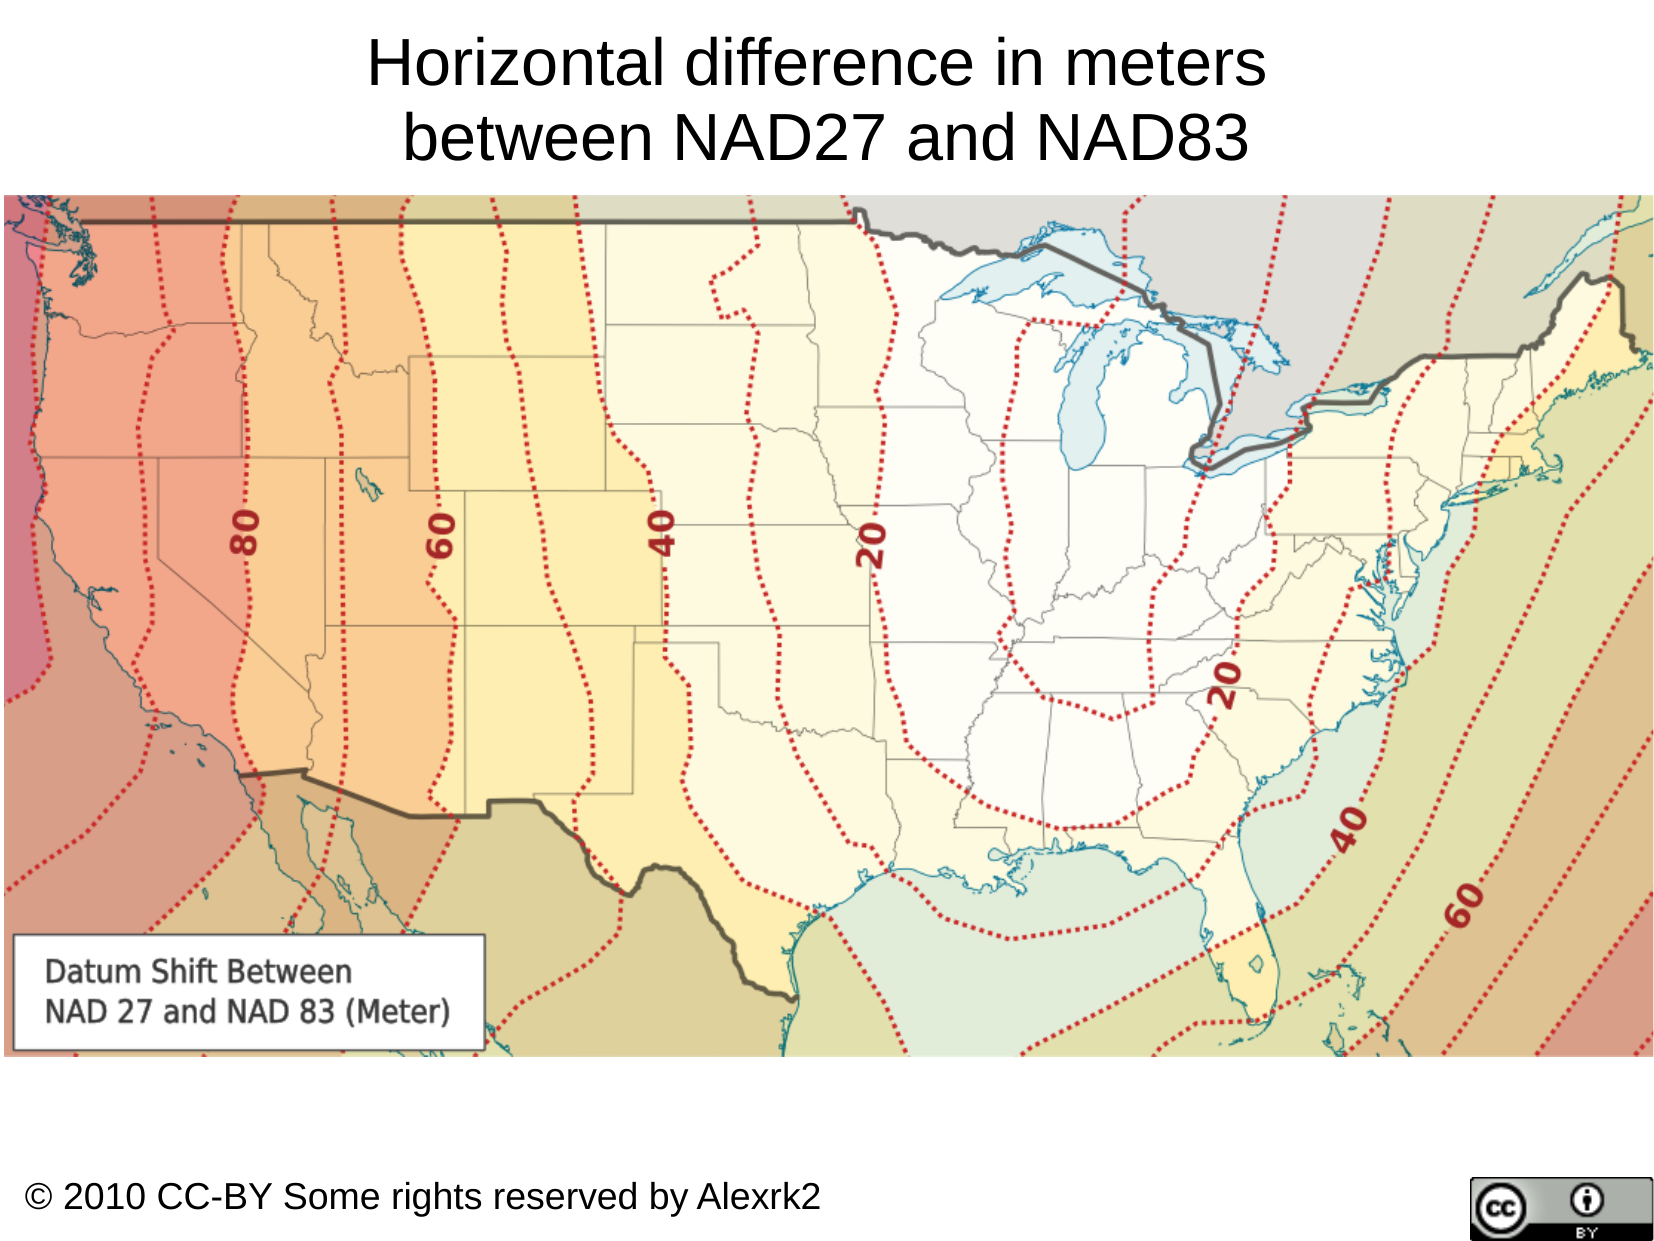

# Horizontal difference in meters between NAD27 and NAD83
© 2010 CC-BY Some rights reserved by Alexrk2